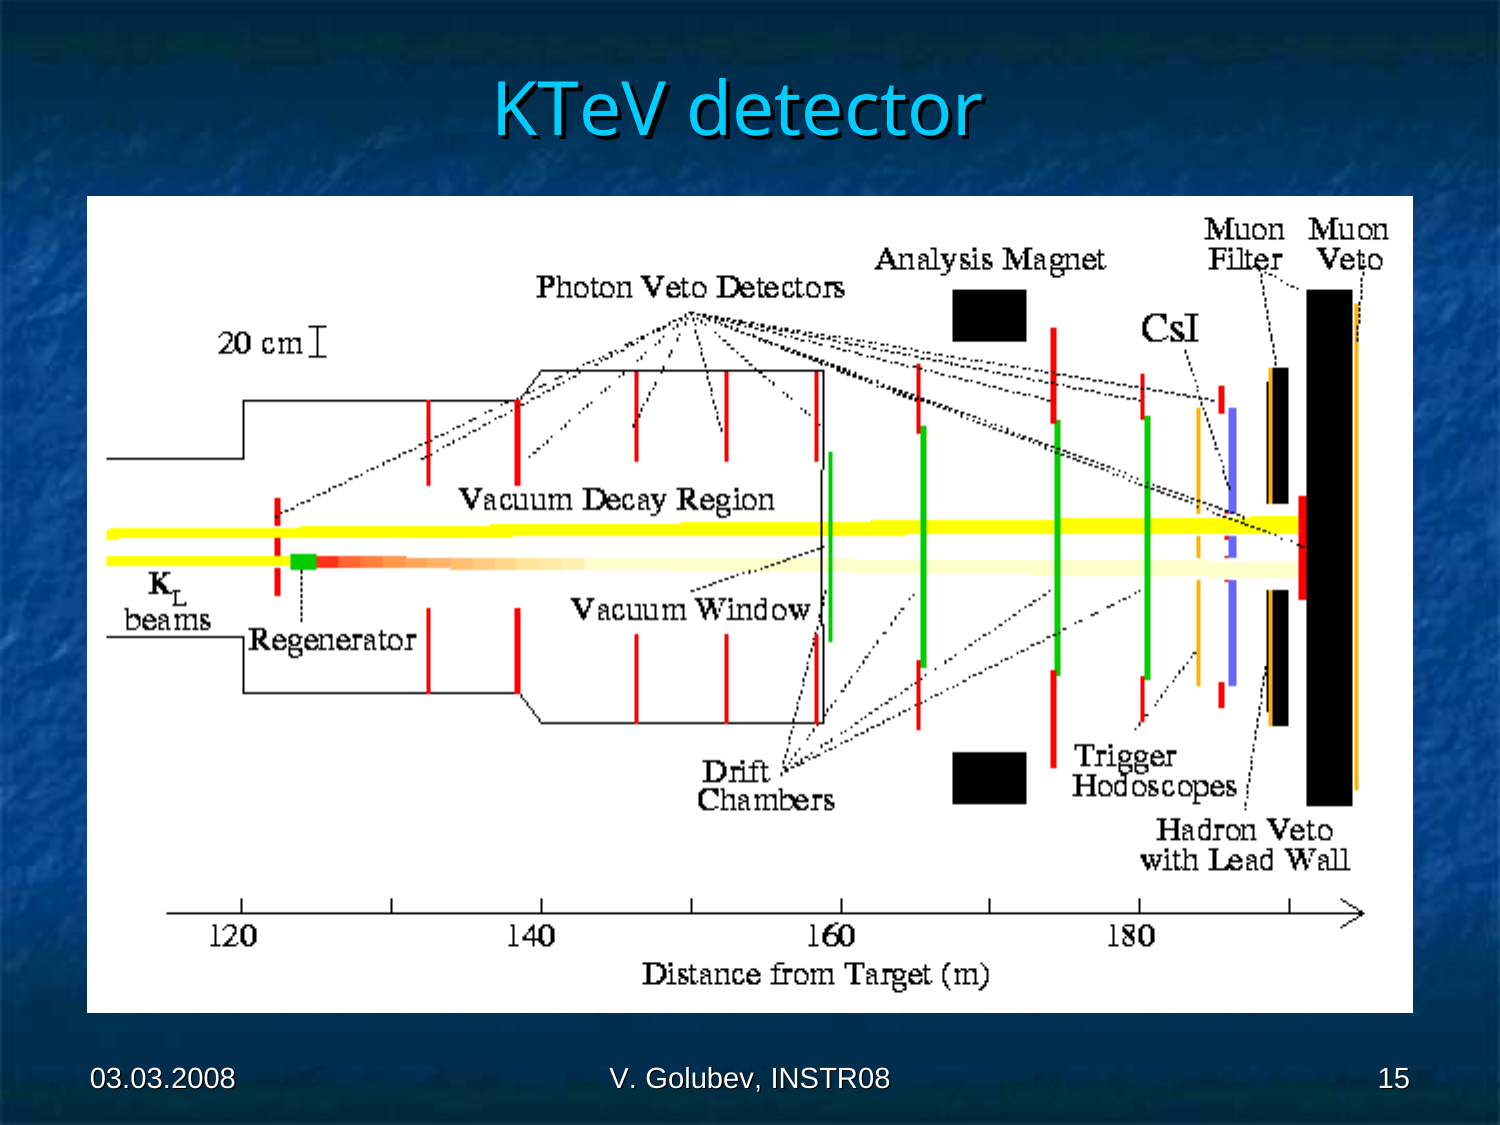

# KTeV detector
03.03.2008
V. Golubev, INSTR08
15